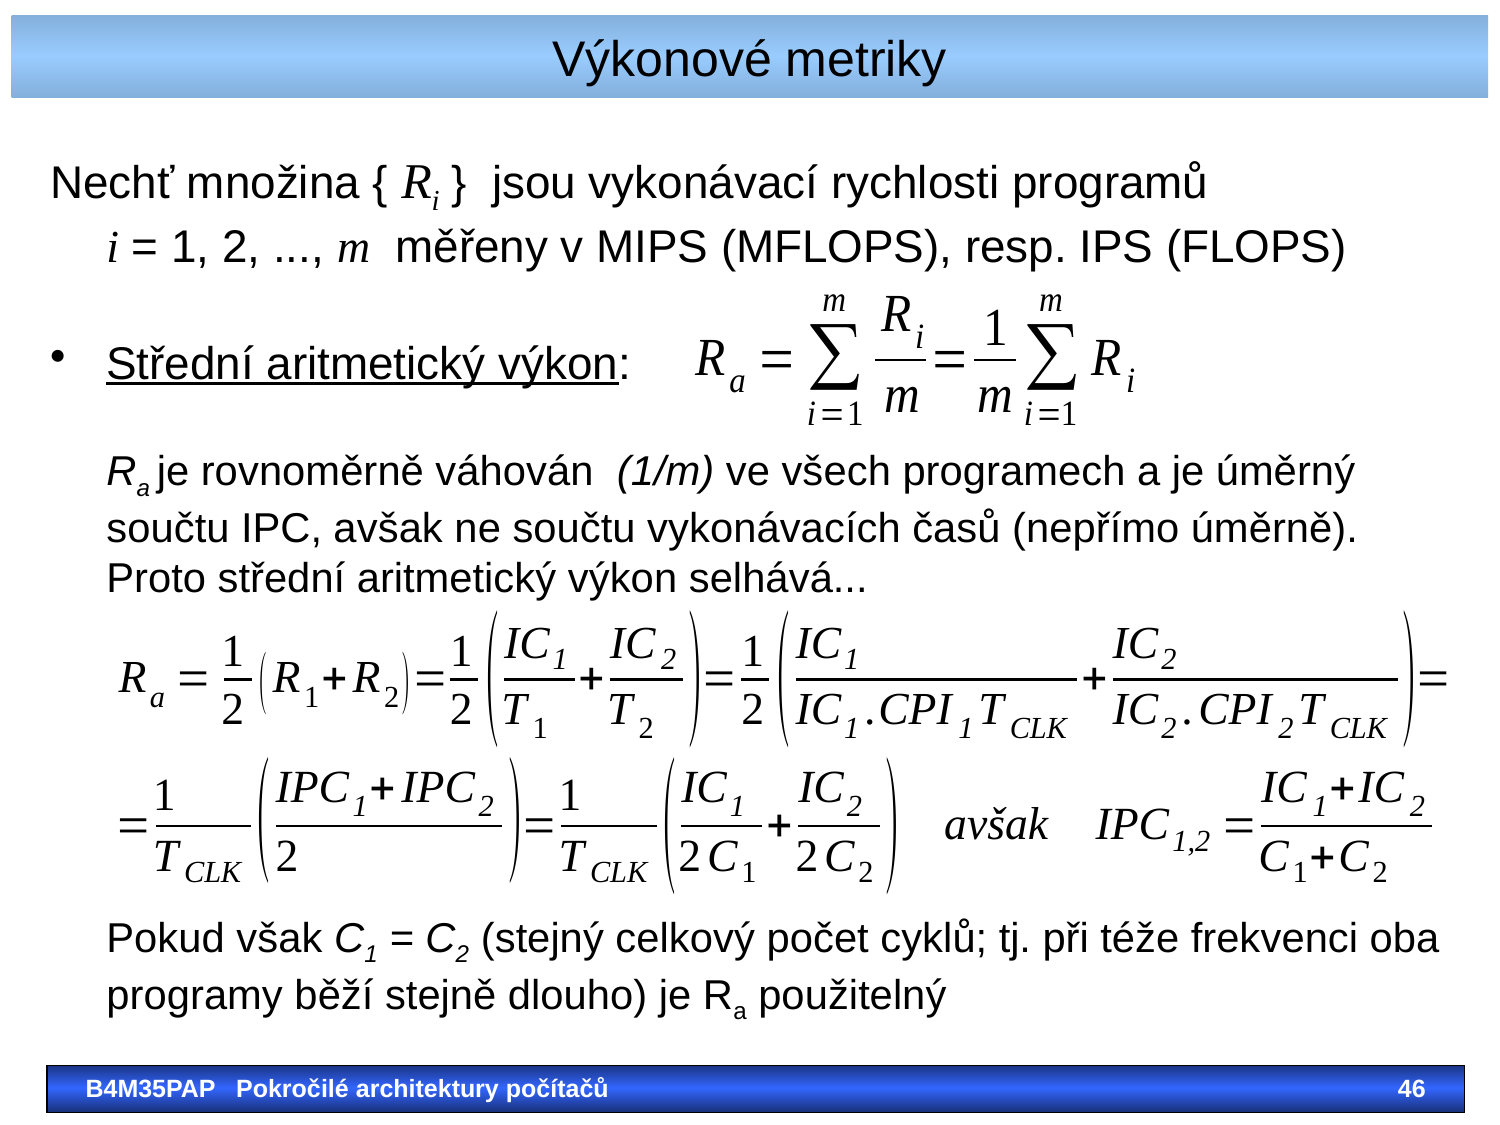

# Výkonové metriky
Nechť množina { Ri } jsou vykonávací rychlosti programů
i = 1, 2, ..., m měřeny v MIPS (MFLOPS), resp. IPS (FLOPS)
Střední aritmetický výkon:
Ra je rovnoměrně váhován (1/m) ve všech programech a je úměrný součtu IPC, avšak ne součtu vykonávacích časů (nepřímo úměrně). Proto střední aritmetický výkon selhává...
Pokud však C1 = C2 (stejný celkový počet cyklů; tj. při téže frekvenci oba programy běží stejně dlouho) je Ra použitelný
B4M35PAP Pokročilé architektury počítačů